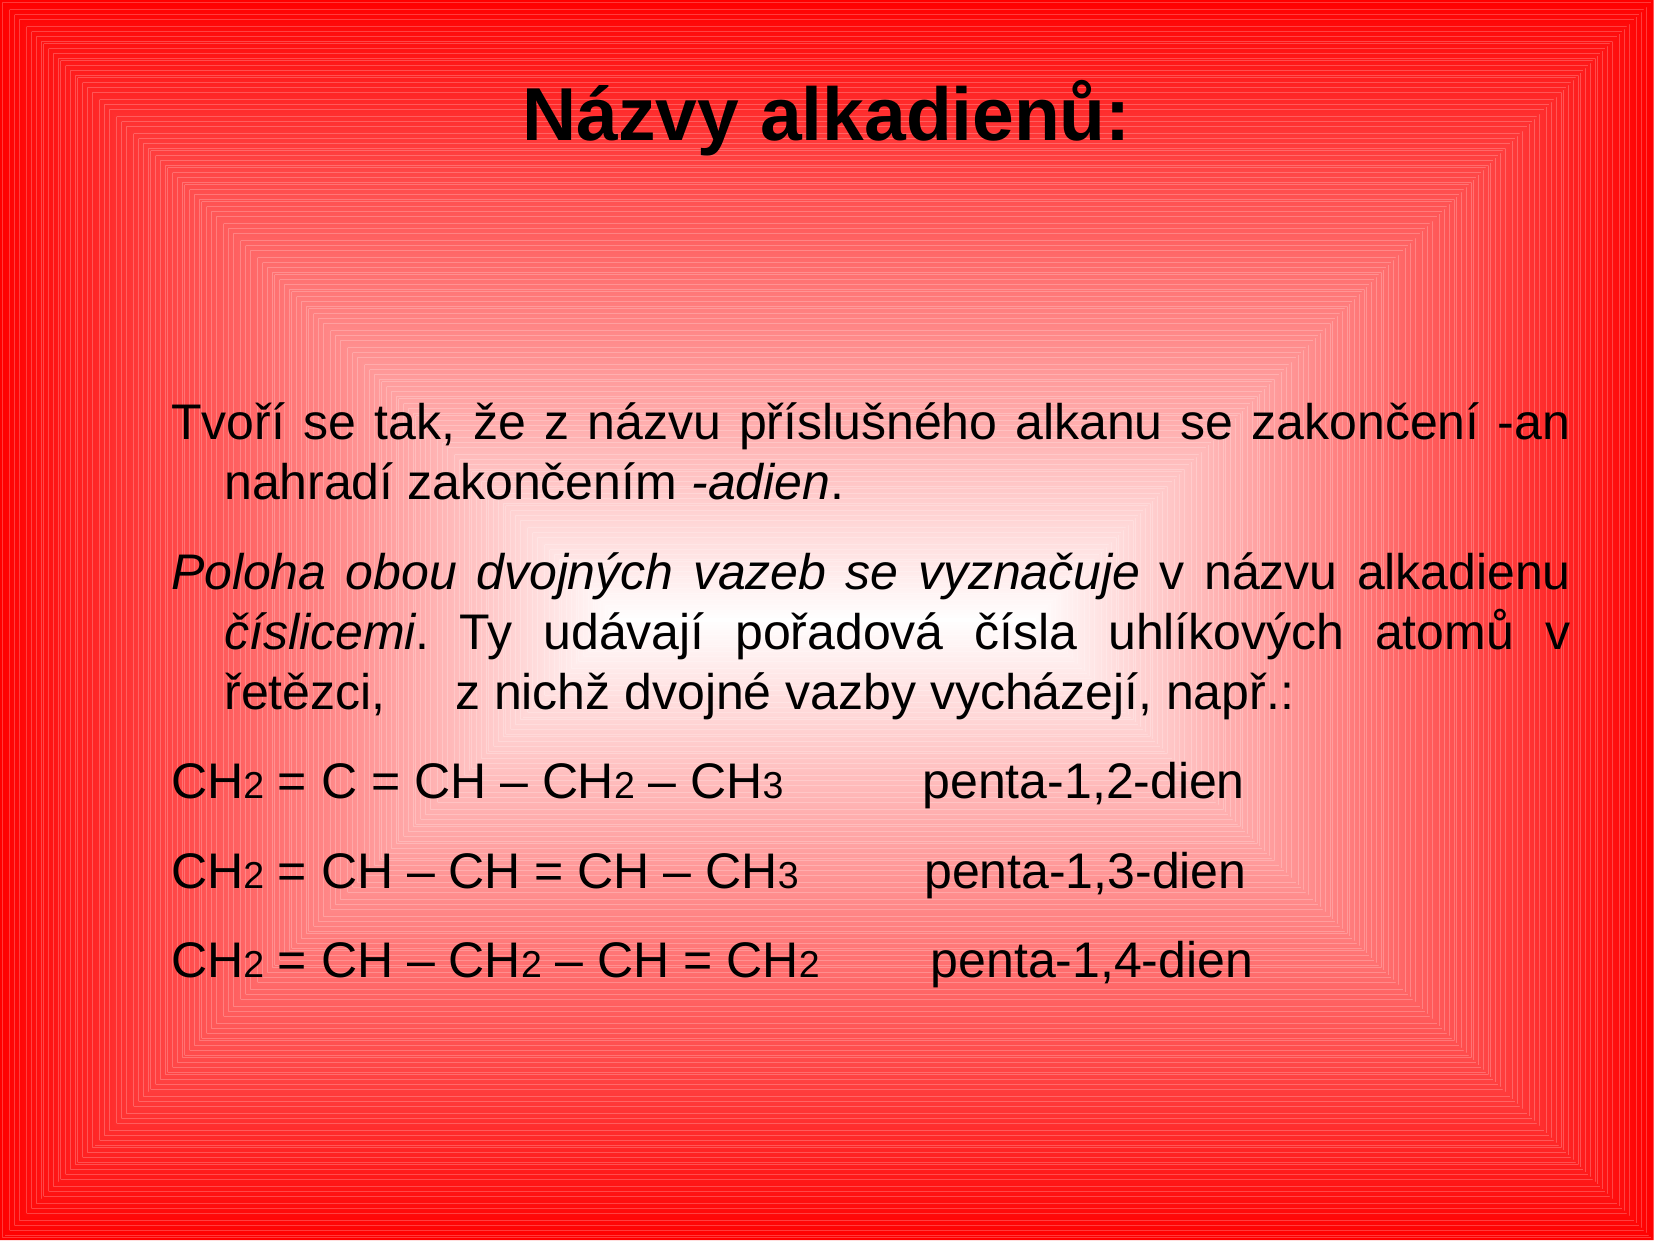

# Názvy alkadienů:
Tvoří se tak, že z názvu příslušného alkanu se zakončení -an nahradí zakončením -adien.
Poloha obou dvojných vazeb se vyznačuje v názvu alkadienu číslicemi. Ty udávají pořadová čísla uhlíkových atomů v řetězci, z nichž dvojné vazby vycházejí, např.:
CH2 = C = CH – CH2 – CH3 penta-1,2-dien
CH2 = CH – CH = CH – CH3 penta-1,3-dien
CH2 = CH – CH2 – CH = CH2 penta-1,4-dien